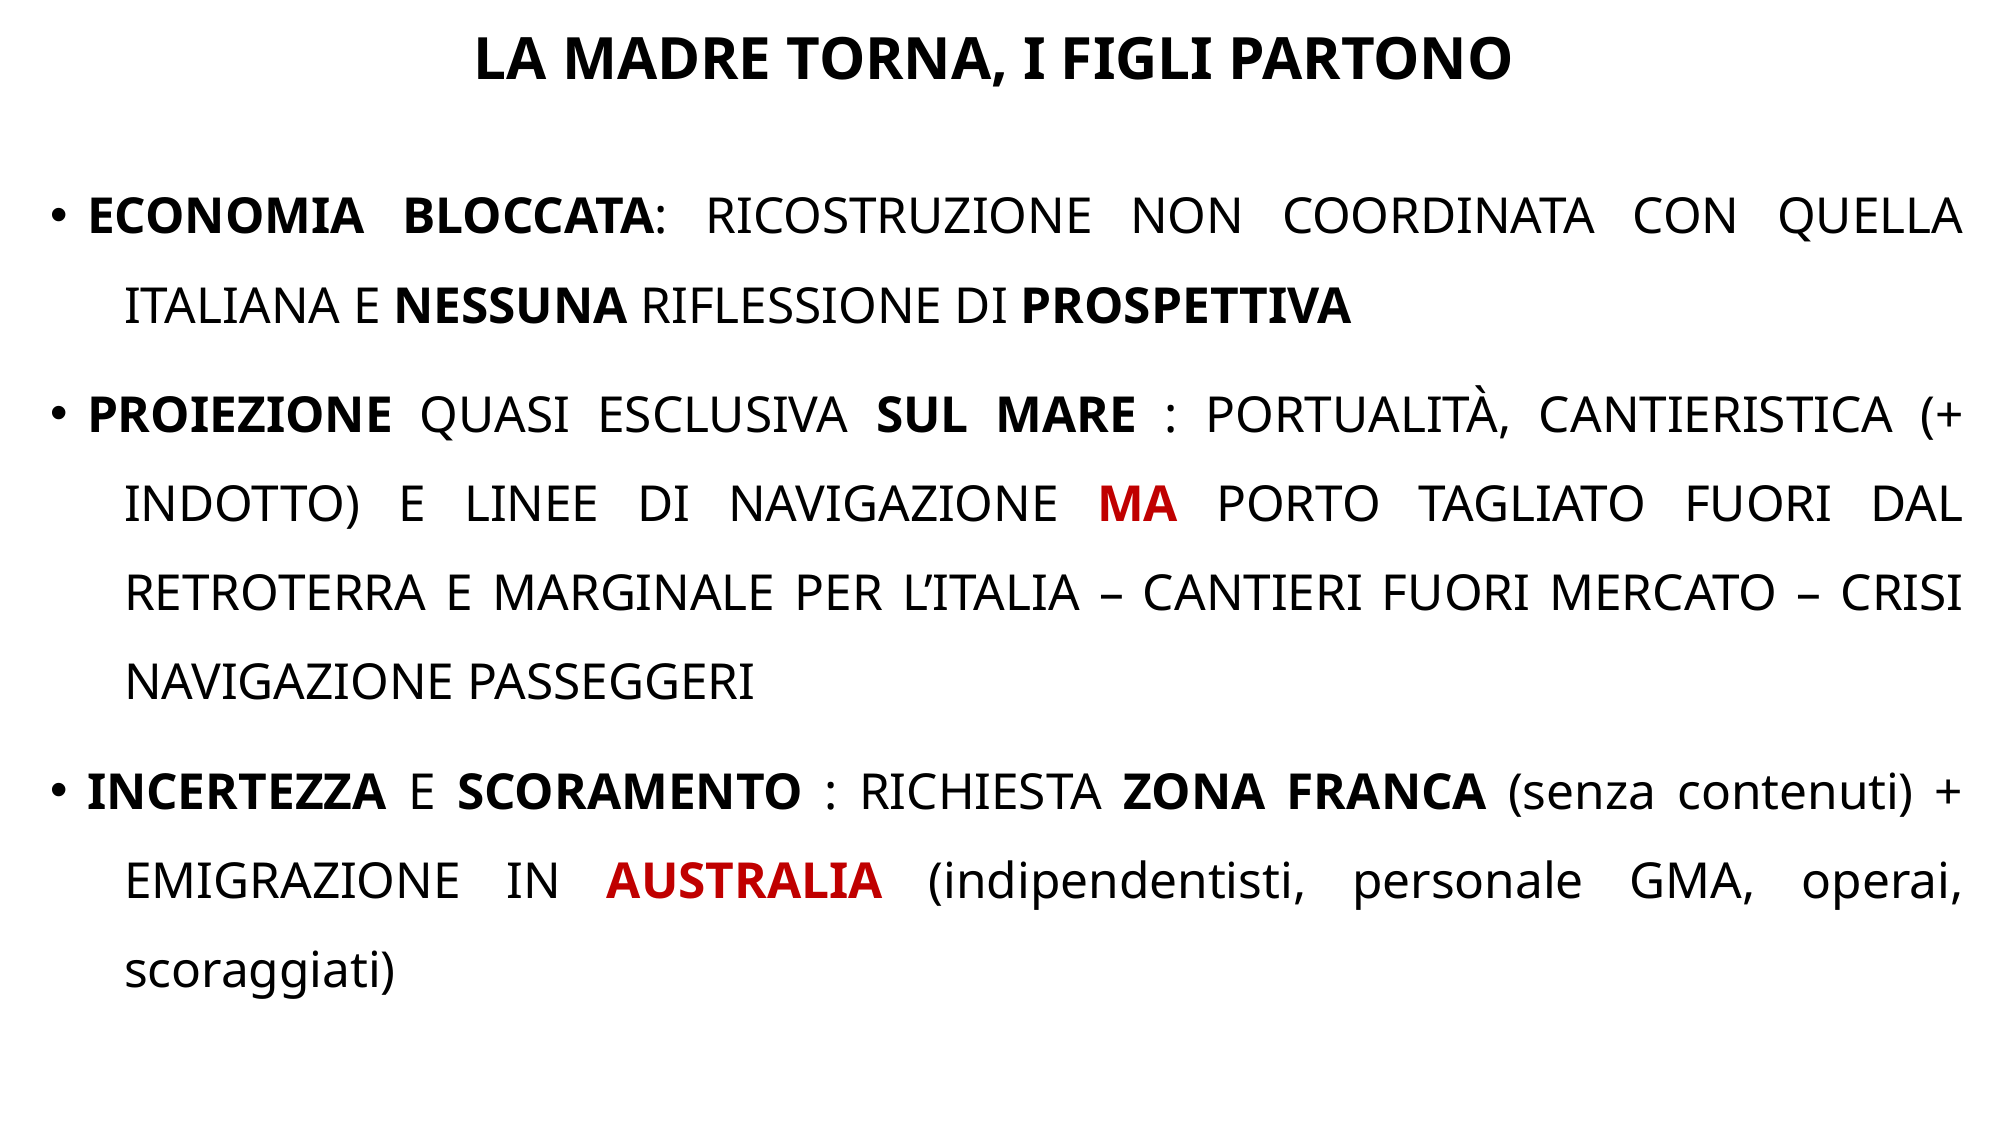

# LA MADRE TORNA, I FIGLI PARTONO
ECONOMIA BLOCCATA: RICOSTRUZIONE NON COORDINATA CON QUELLA ITALIANA E NESSUNA RIFLESSIONE DI PROSPETTIVA
PROIEZIONE QUASI ESCLUSIVA SUL MARE : PORTUALITÀ, CANTIERISTICA (+ INDOTTO) E LINEE DI NAVIGAZIONE MA PORTO TAGLIATO FUORI DAL RETROTERRA E MARGINALE PER L’ITALIA – CANTIERI FUORI MERCATO – CRISI NAVIGAZIONE PASSEGGERI
INCERTEZZA E SCORAMENTO : RICHIESTA ZONA FRANCA (senza contenuti) + EMIGRAZIONE IN AUSTRALIA (indipendentisti, personale GMA, operai, scoraggiati)